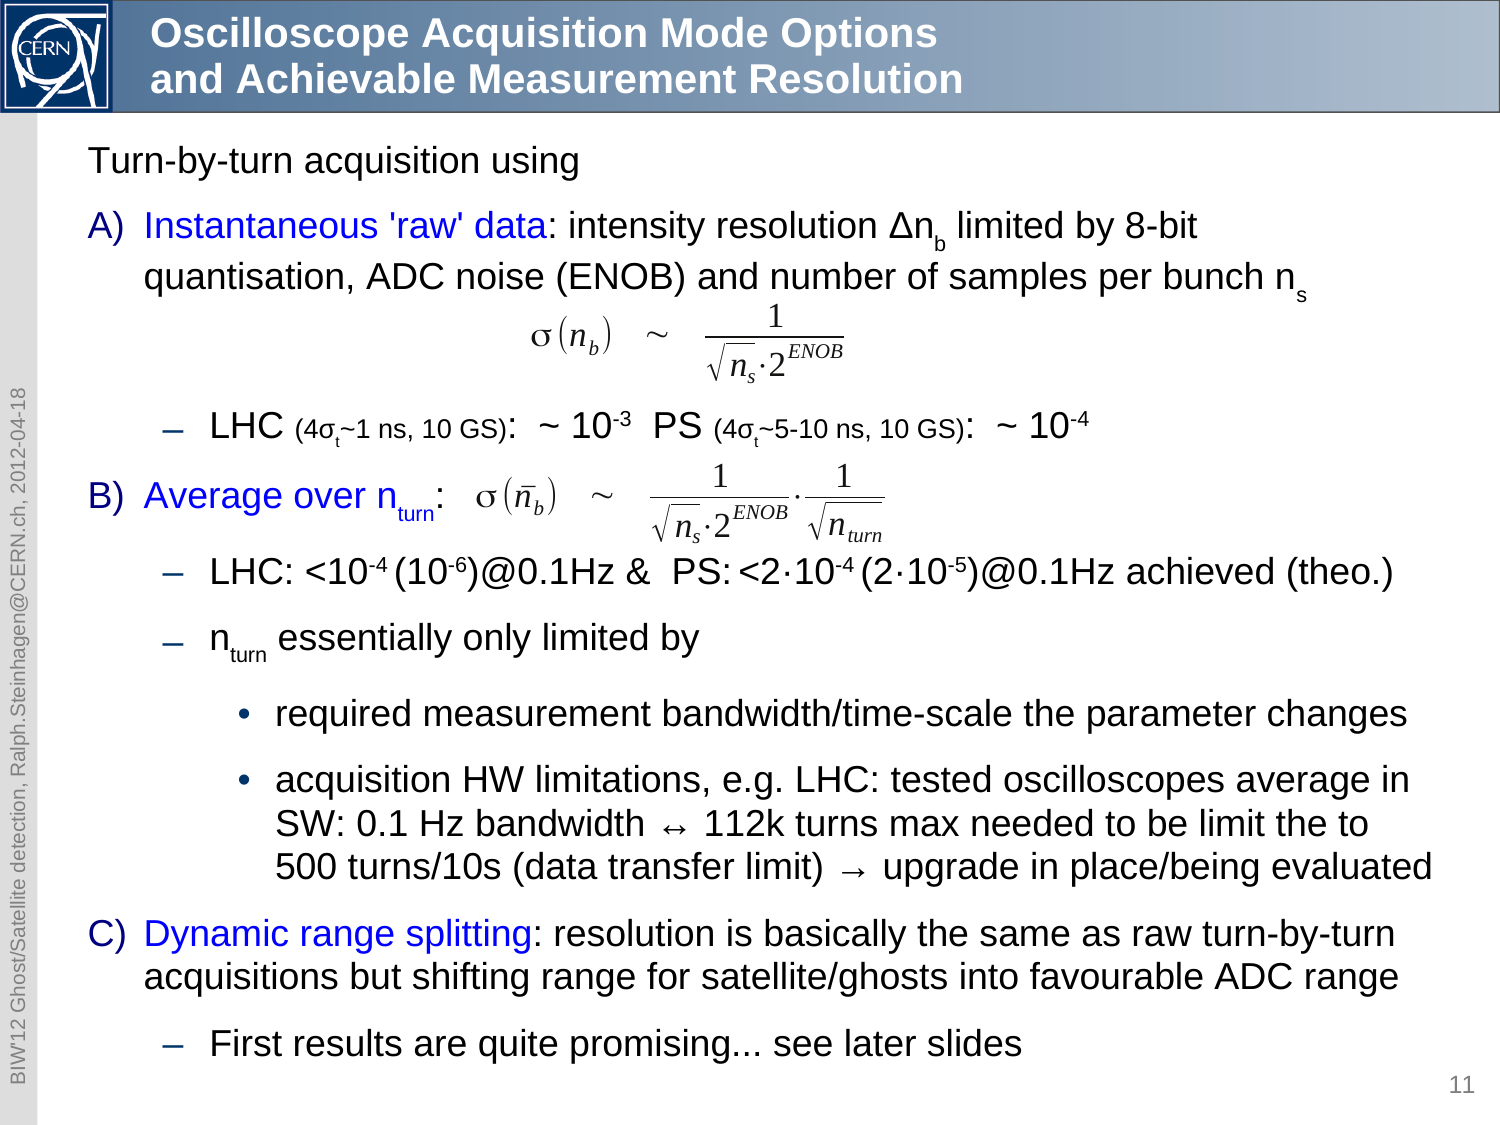

# Oscilloscope Acquisition Mode Options and Achievable Measurement Resolution
Turn-by-turn acquisition using
Instantaneous 'raw' data: intensity resolution Δnb limited by 8-bit 	quantisation, ADC noise (ENOB) and number of samples per bunch ns
LHC (4σt~1 ns, 10 GS): ~ 10-3 PS (4σt~5-10 ns, 10 GS): ~ 10-4
Average over nturn:
LHC: <10-4 (10-6)@0.1Hz & PS: <2·10-4 (2·10-5)@0.1Hz achieved (theo.)
nturn essentially only limited by
required measurement bandwidth/time-scale the parameter changes
acquisition HW limitations, e.g. LHC: tested oscilloscopes average in SW: 0.1 Hz bandwidth ↔ 112k turns max needed to be limit the to 500 turns/10s (data transfer limit) → upgrade in place/being evaluated
Dynamic range splitting: resolution is basically the same as raw turn-by-turn acquisitions but shifting range for satellite/ghosts into favourable ADC range
First results are quite promising... see later slides